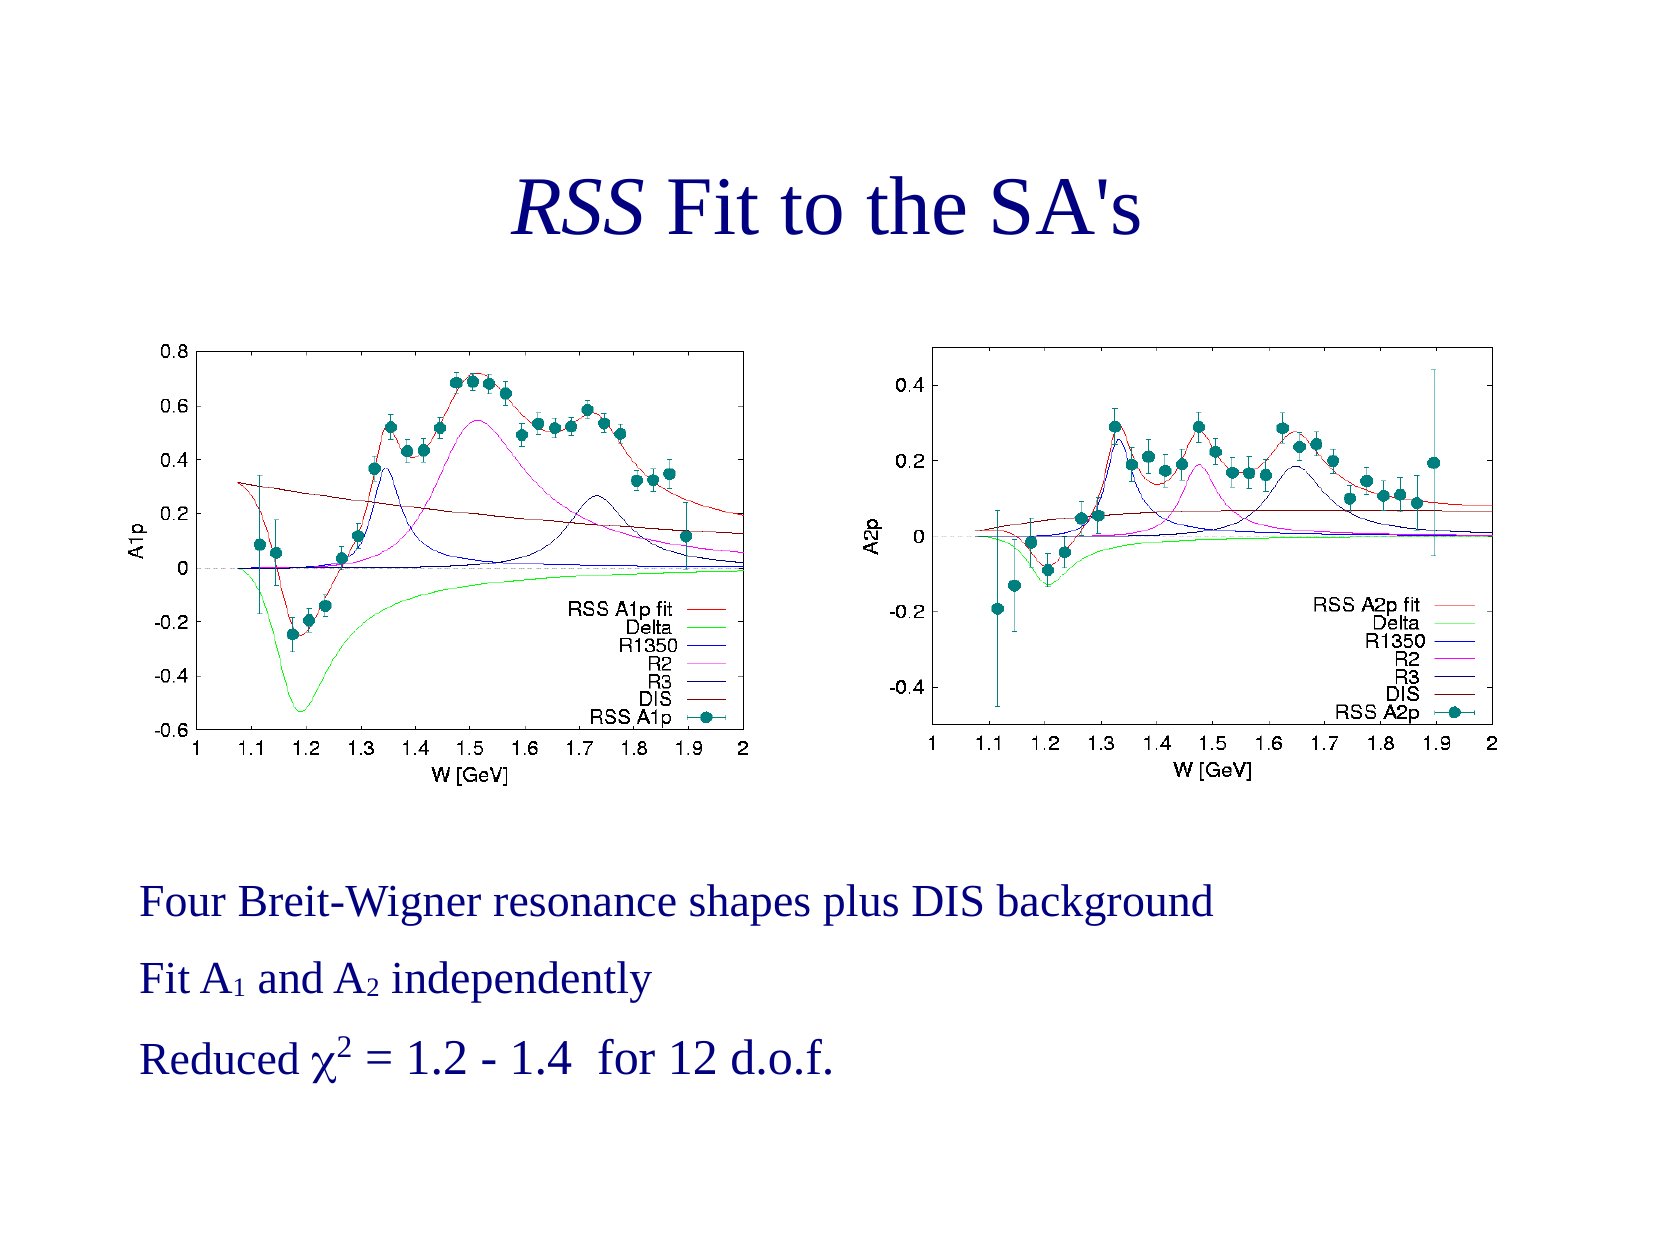

# RSS Fit to the SA's
Four Breit-Wigner resonance shapes plus DIS background
Fit A1 and A2 independently
Reduced 2 = 1.2 - 1.4 for 12 d.o.f.